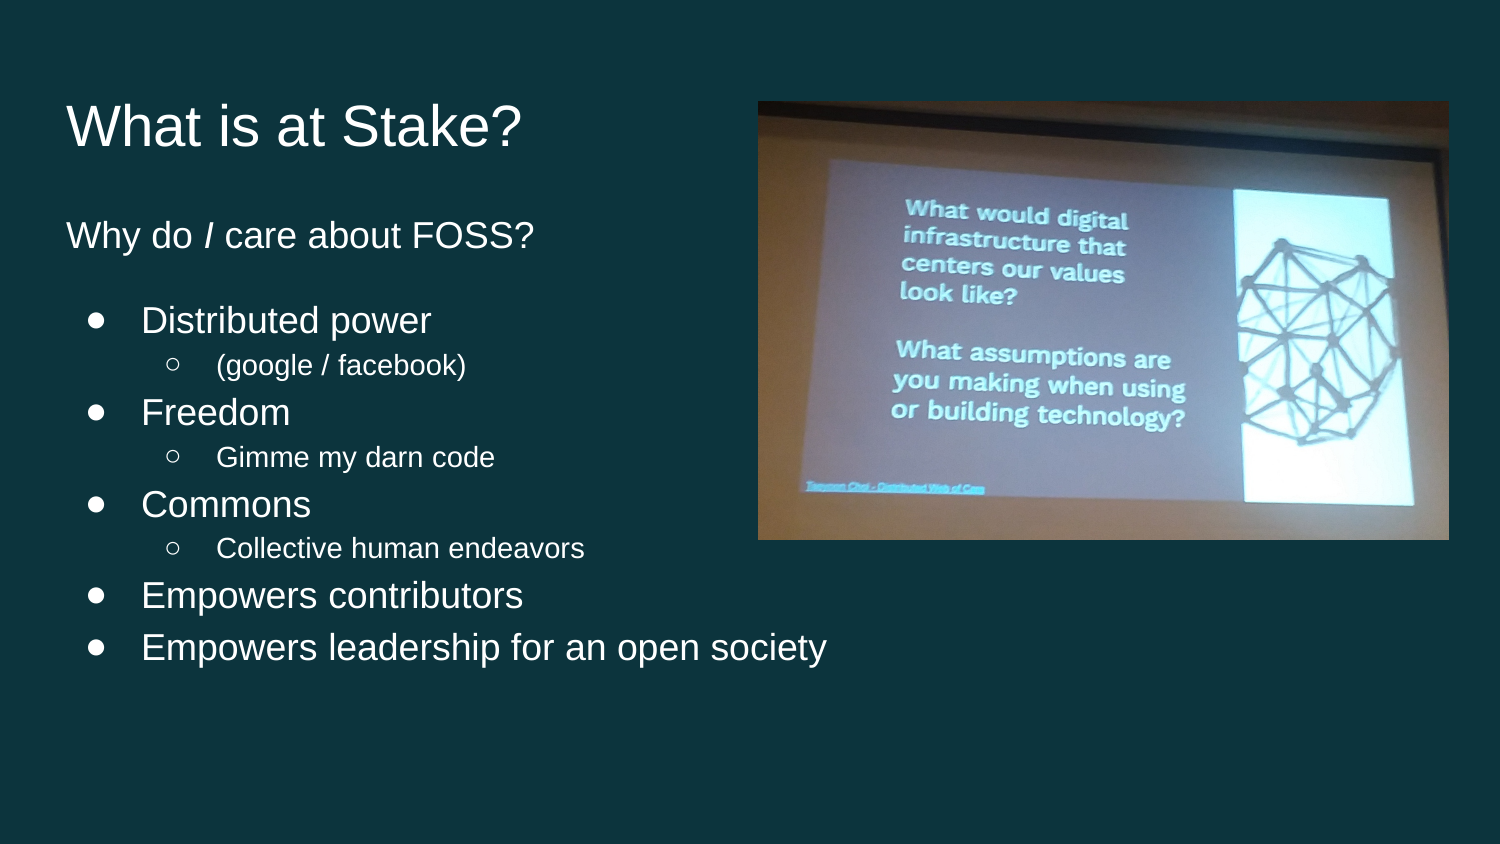

# What is at Stake?
Why do I care about FOSS?
Distributed power
(google / facebook)
Freedom
Gimme my darn code
Commons
Collective human endeavors
Empowers contributors
Empowers leadership for an open society